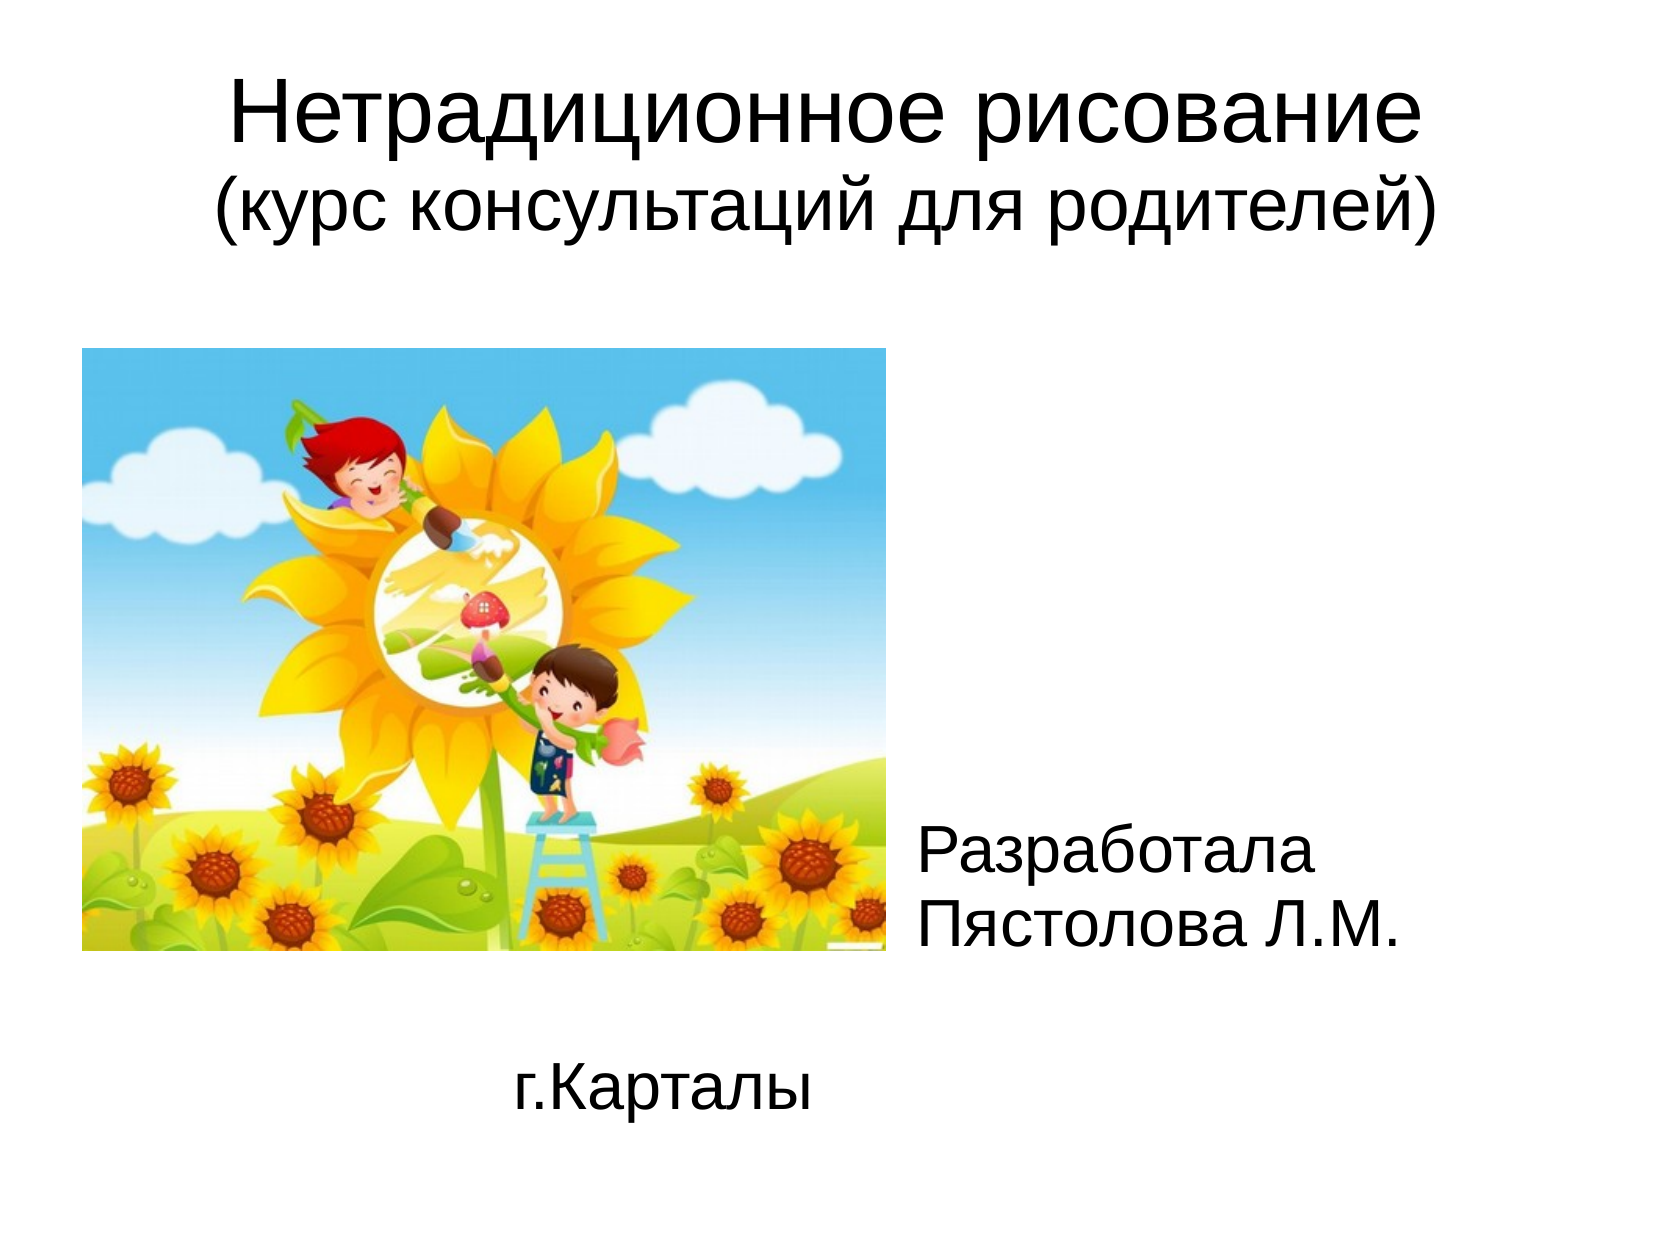

# Нетрадиционное рисование (курс консультаций для родителей)
Разработала Пястолова Л.М.
г.Карталы